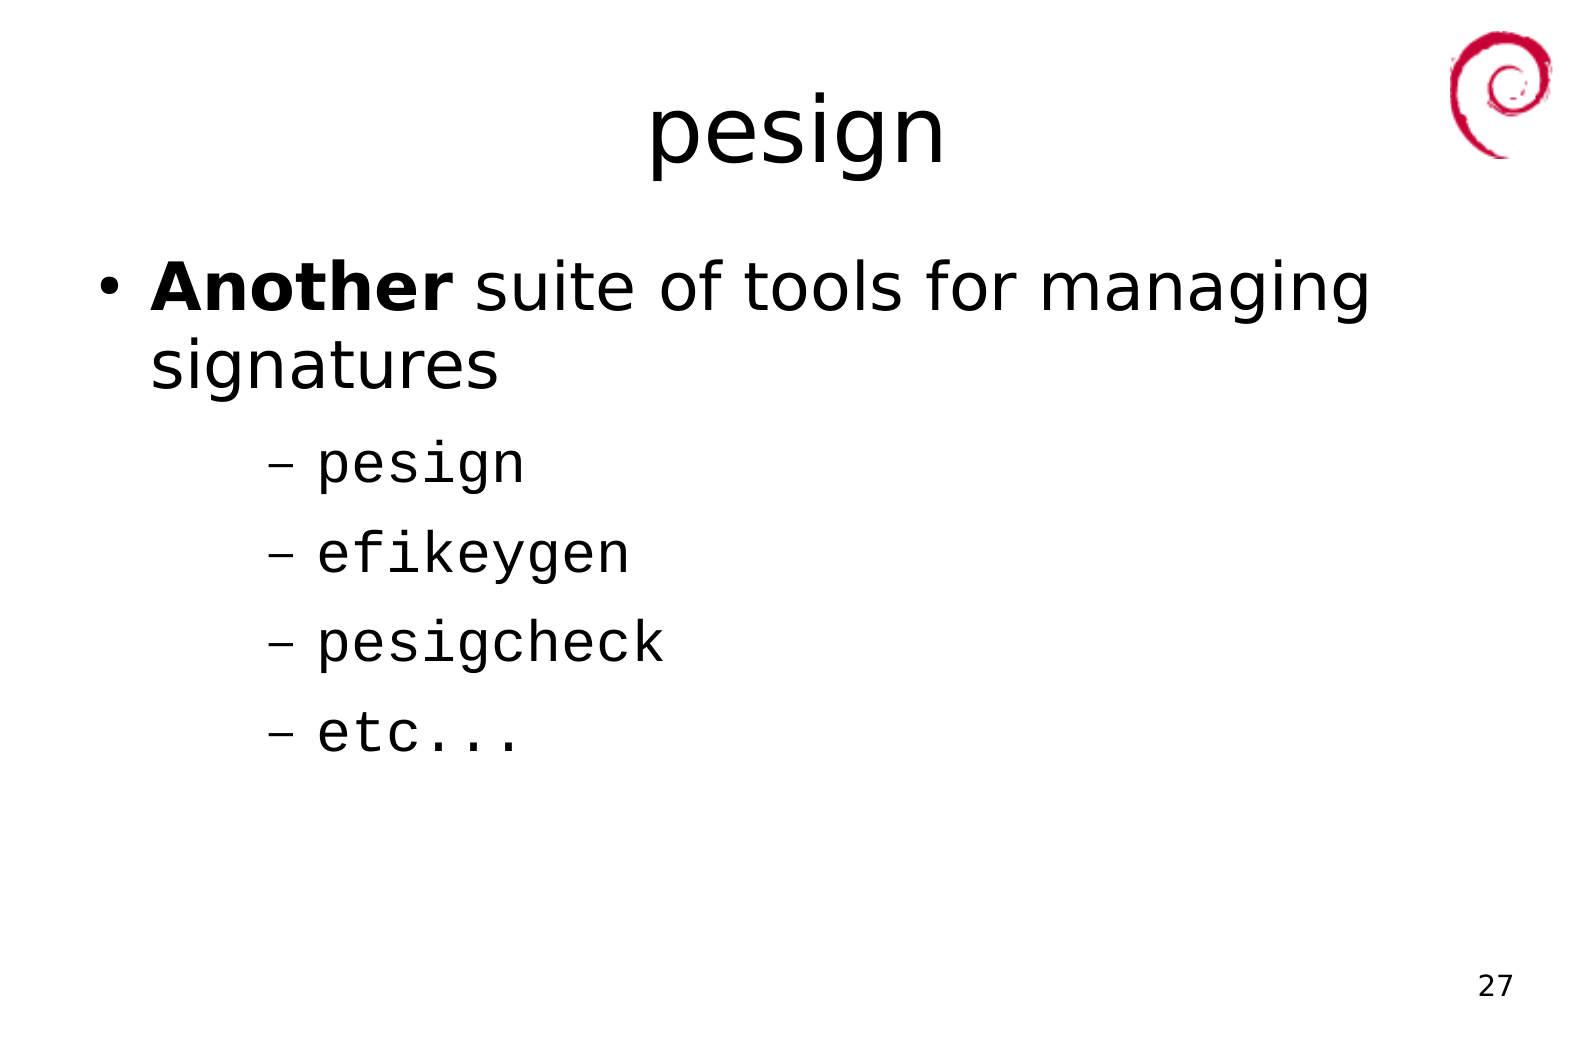

# pesign
Another suite of tools for managing signatures
pesign
efikeygen
pesigcheck
etc...
27